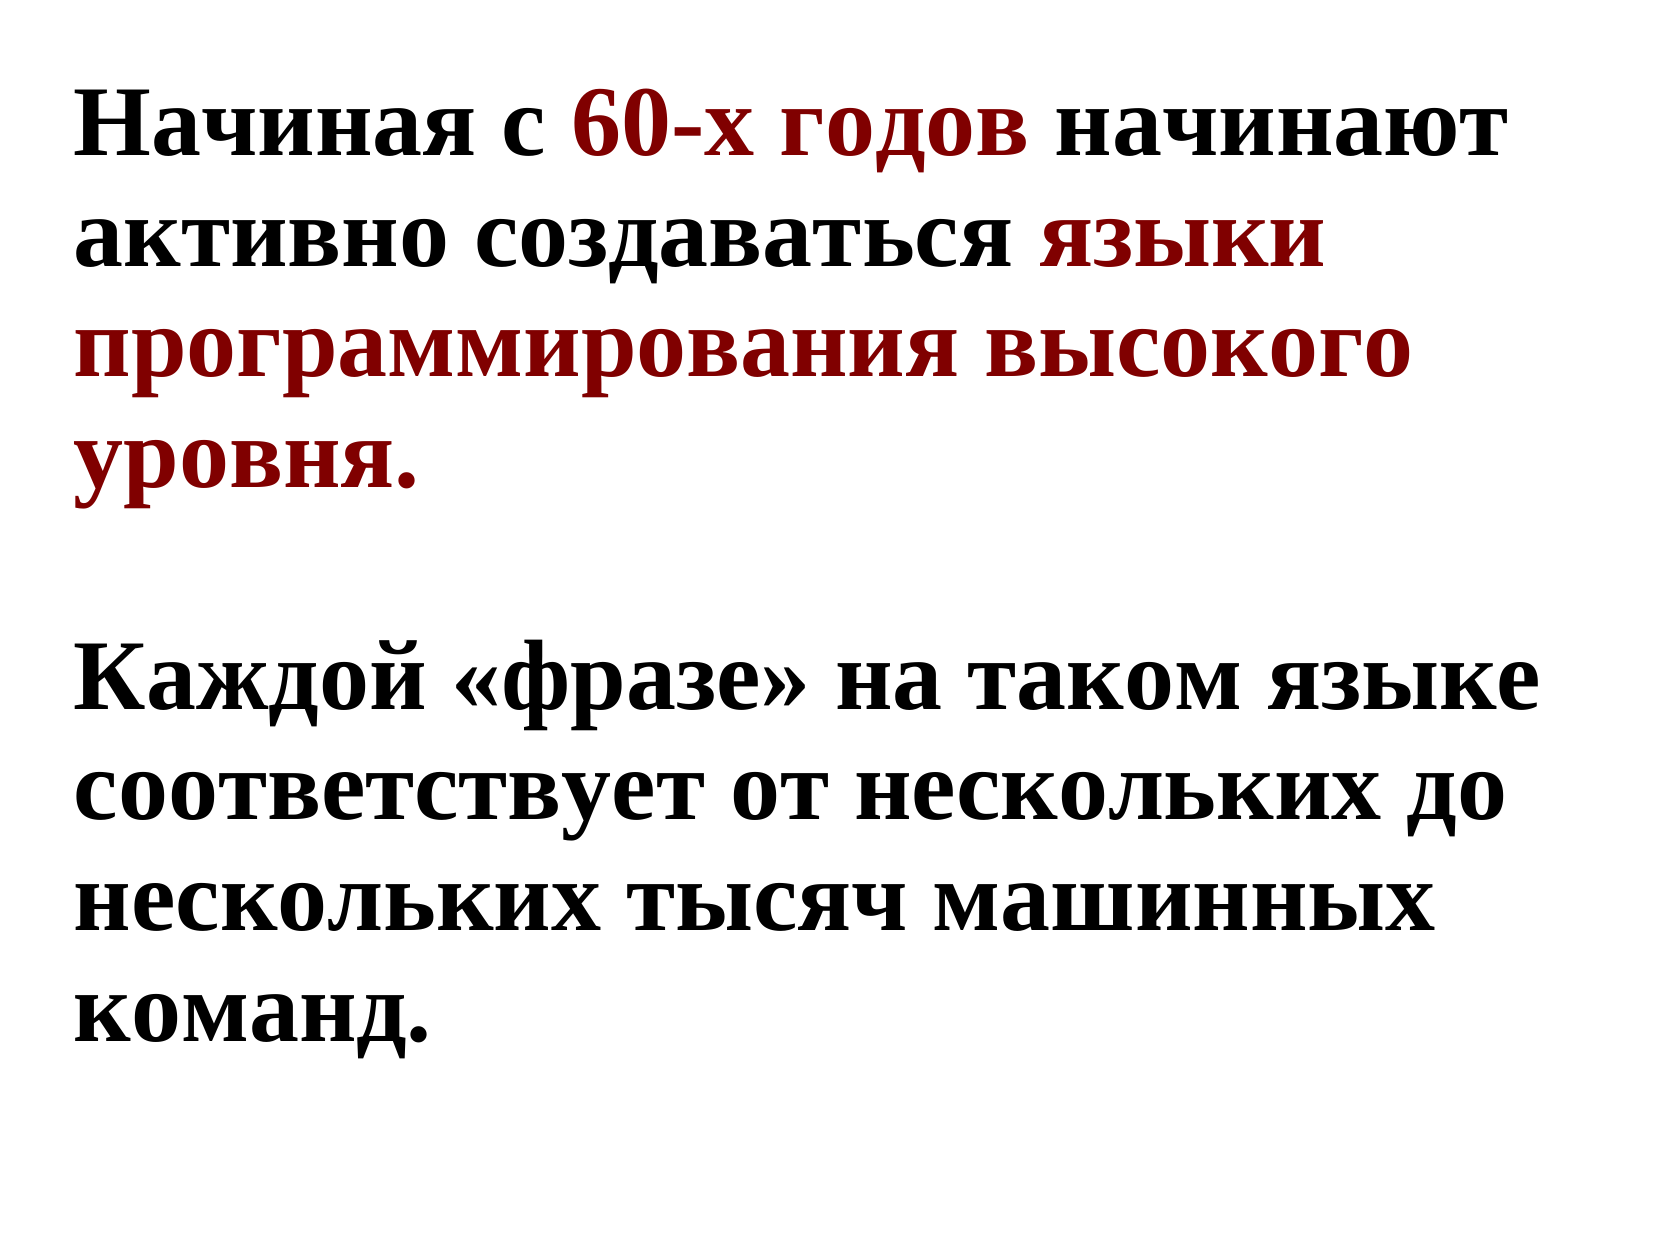

Начиная с 60-х годов начинают активно создаваться языки программирования высокого уровня.
Каждой «фразе» на таком языке соответствует от нескольких до нескольких тысяч машинных команд.